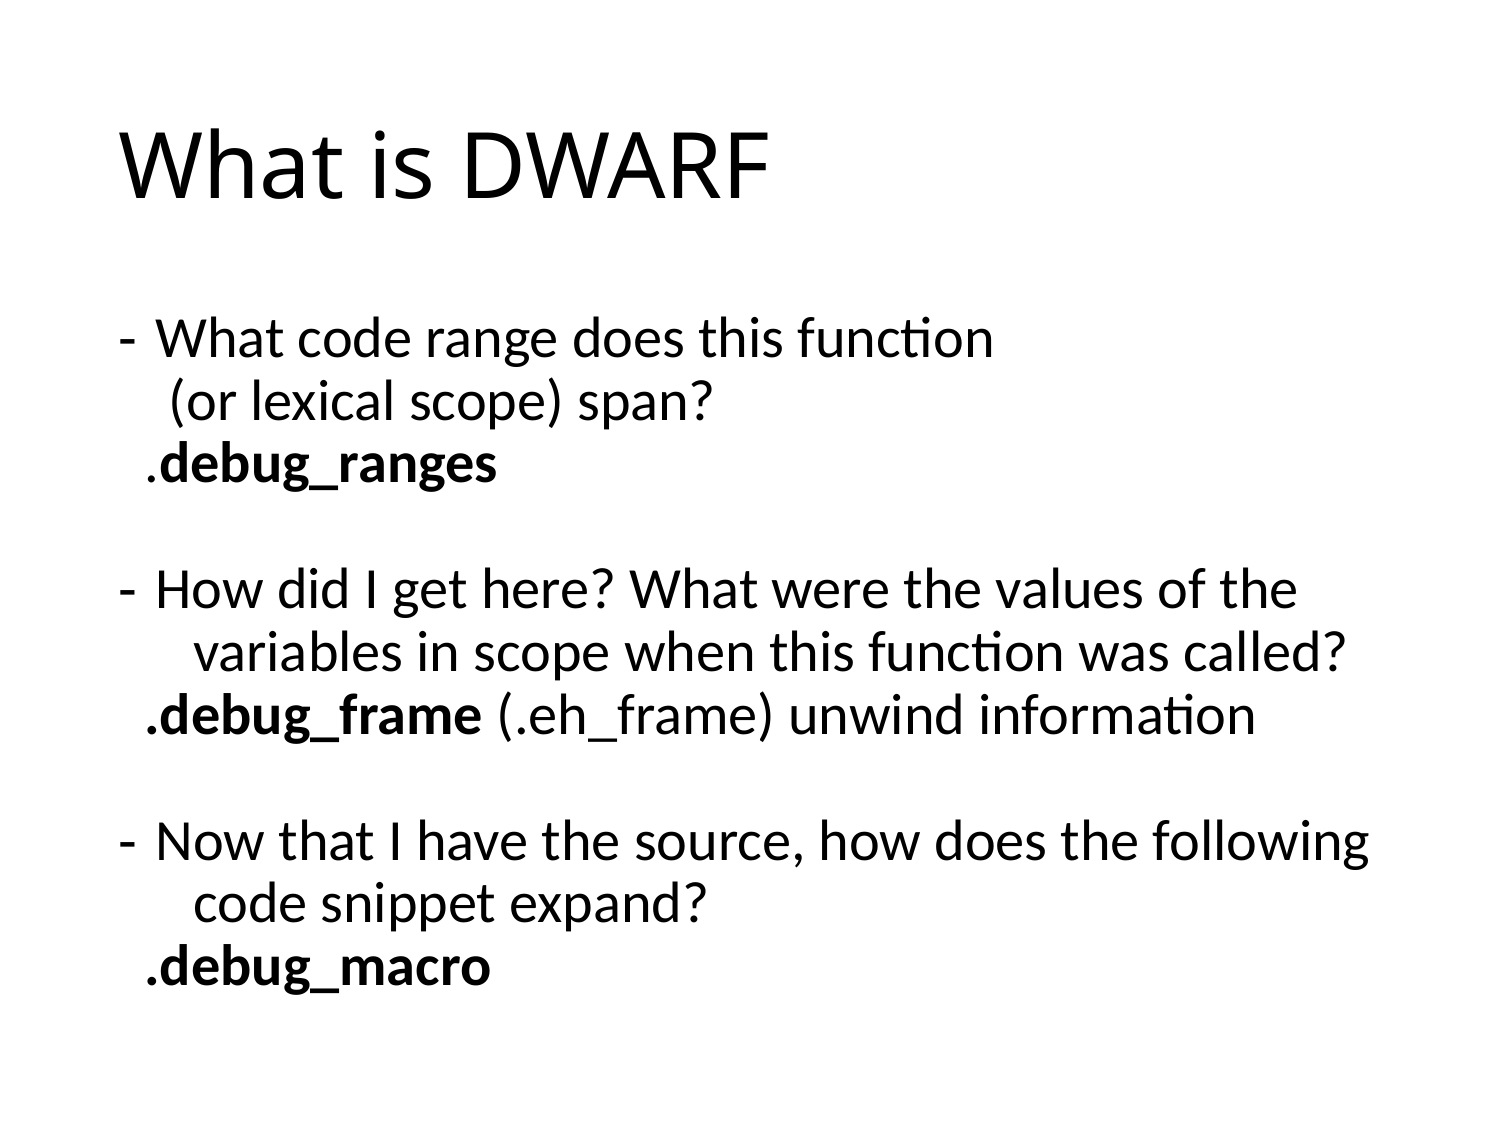

# What is DWARF
What code range does this function
 (or lexical scope) span?
 .debug_ranges
How did I get here? What were the values of the variables in scope when this function was called?
 .debug_frame (.eh_frame) unwind information
Now that I have the source, how does the following code snippet expand?
 .debug_macro